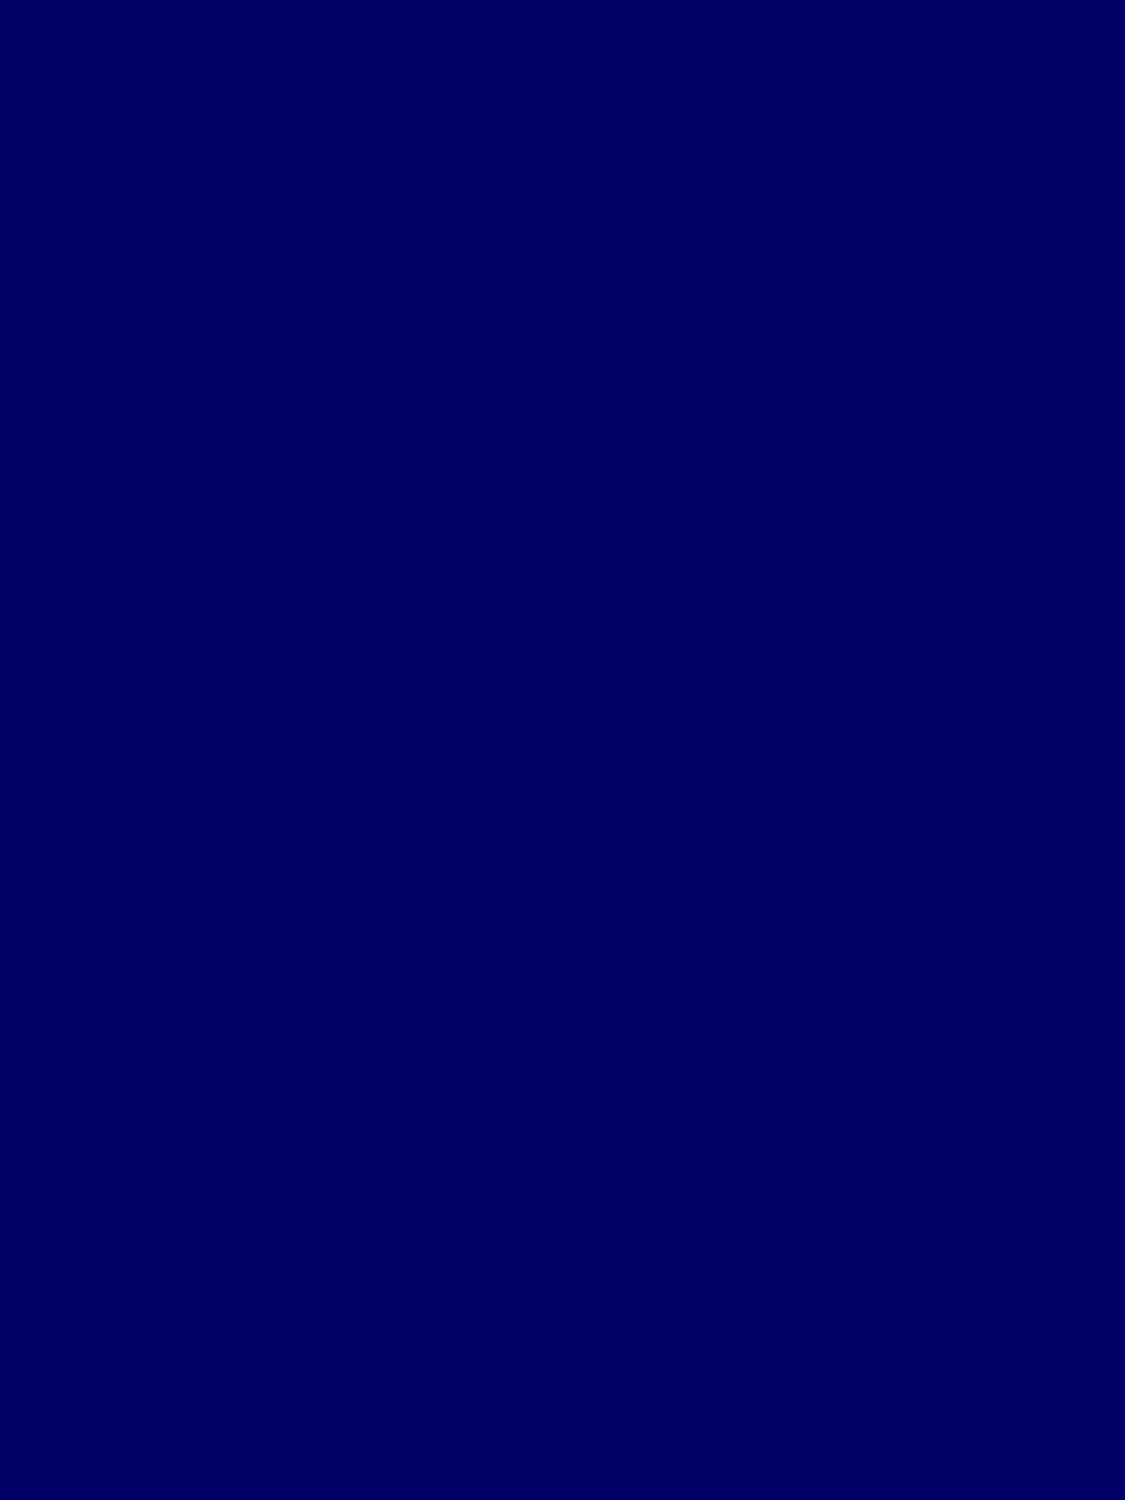

Seigneur, prends pitié ; Seigneur, prends pitié
Ô Christ, prends pitié ; Ô Christ, prends pitié
Seigneur, prends pitié ; Seigneur, prends pitié
Sainte Marie, sainte Mère de Dieu
Priez, priez pour nous
Priez, priez pour nous.